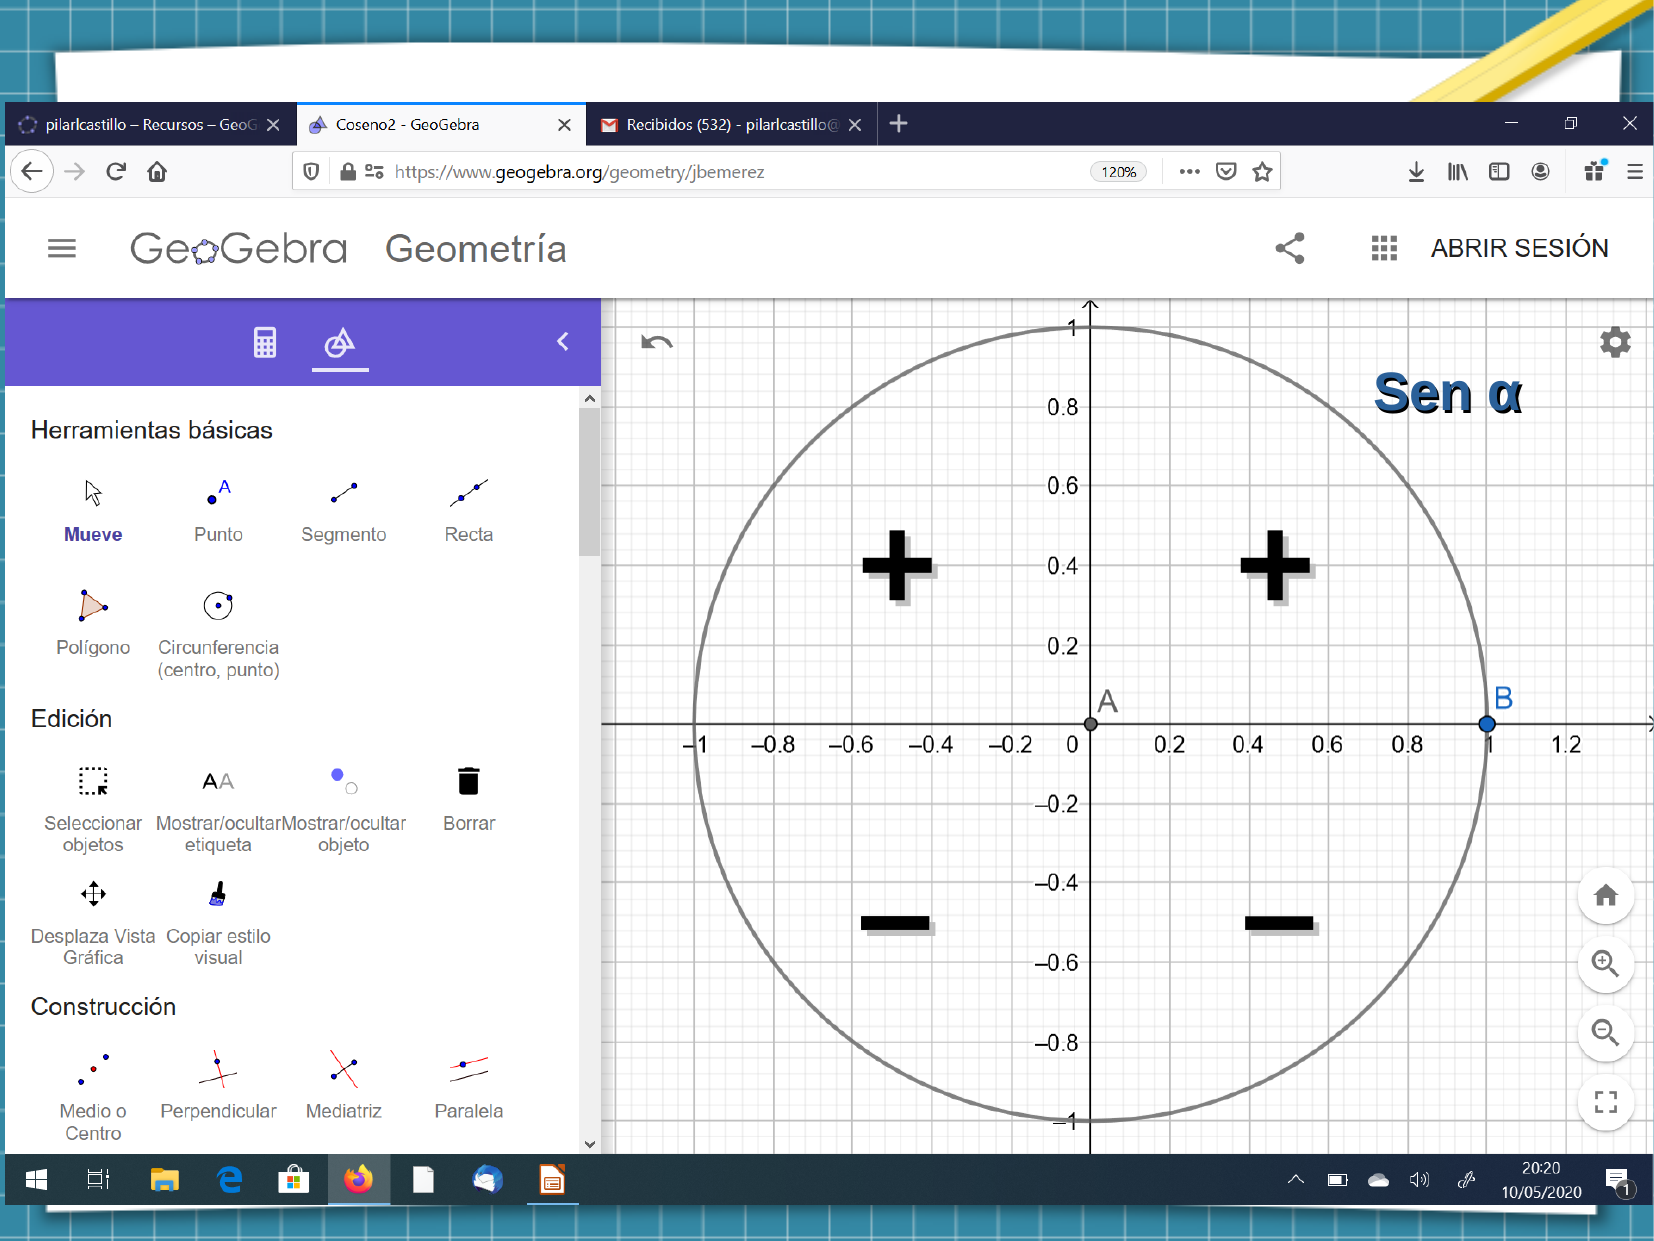

Sen α
+
+
–
–
–